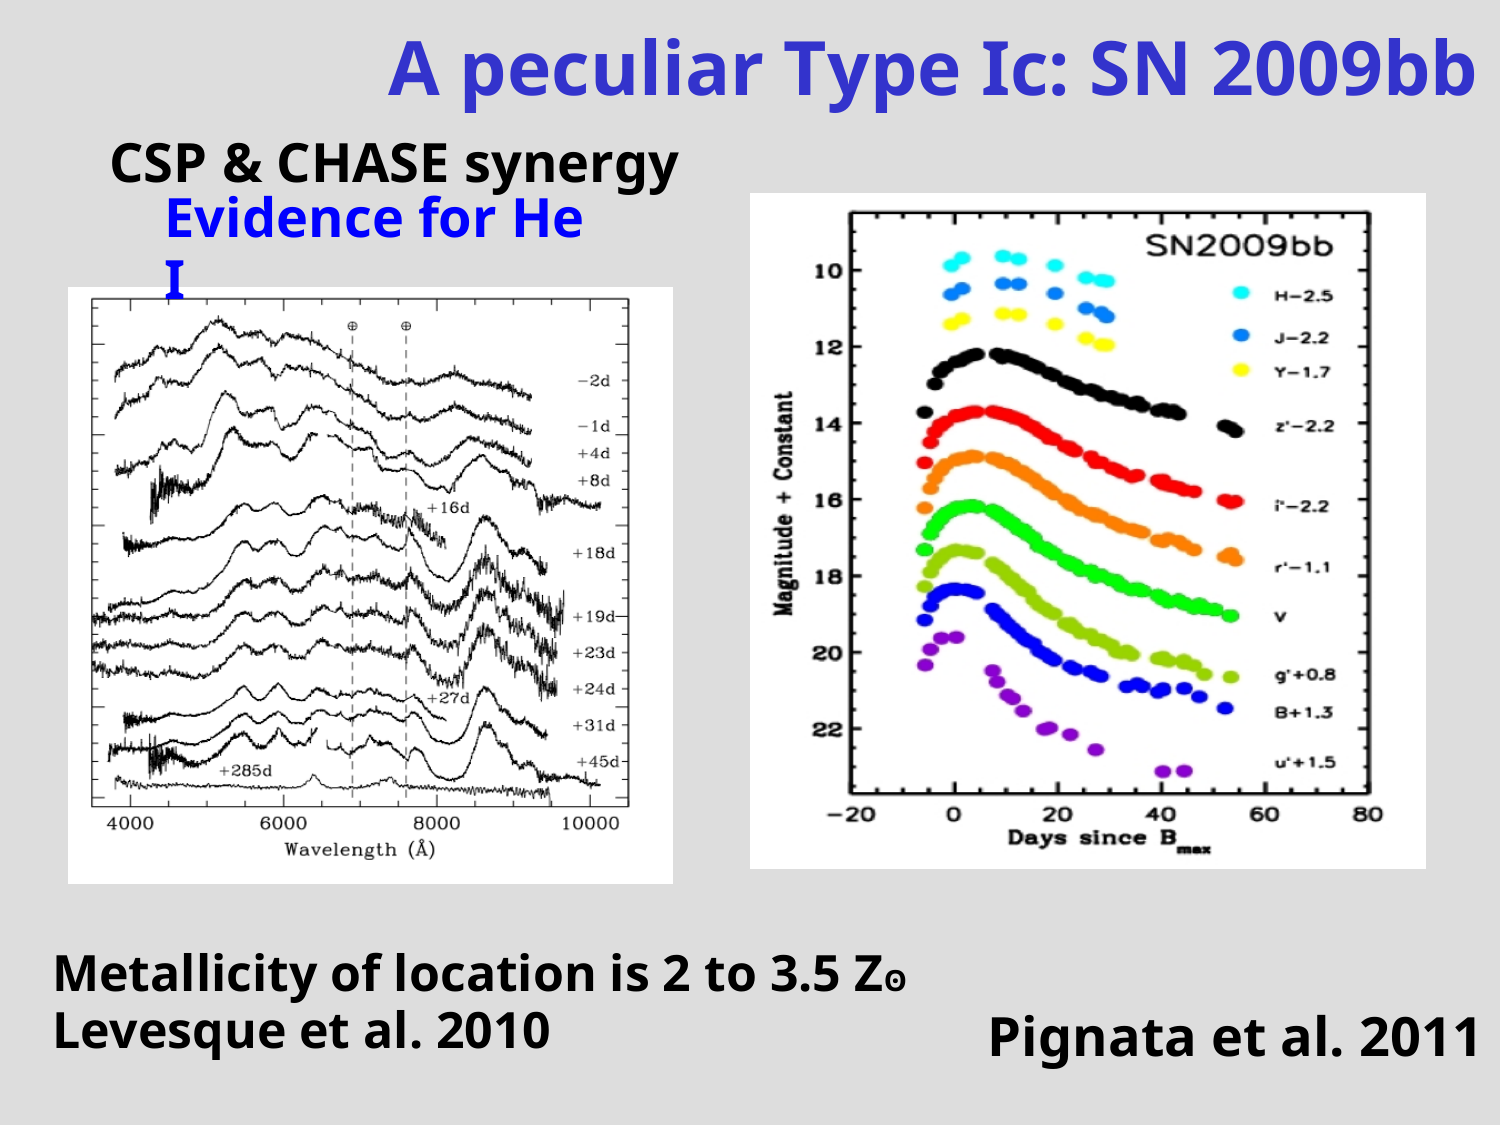

A peculiar Type Ic: SN 2009bb
CSP & CHASE synergy
Evidence for He I
Metallicity of location is 2 to 3.5 Zʘ Levesque et al. 2010
Pignata et al. 2011